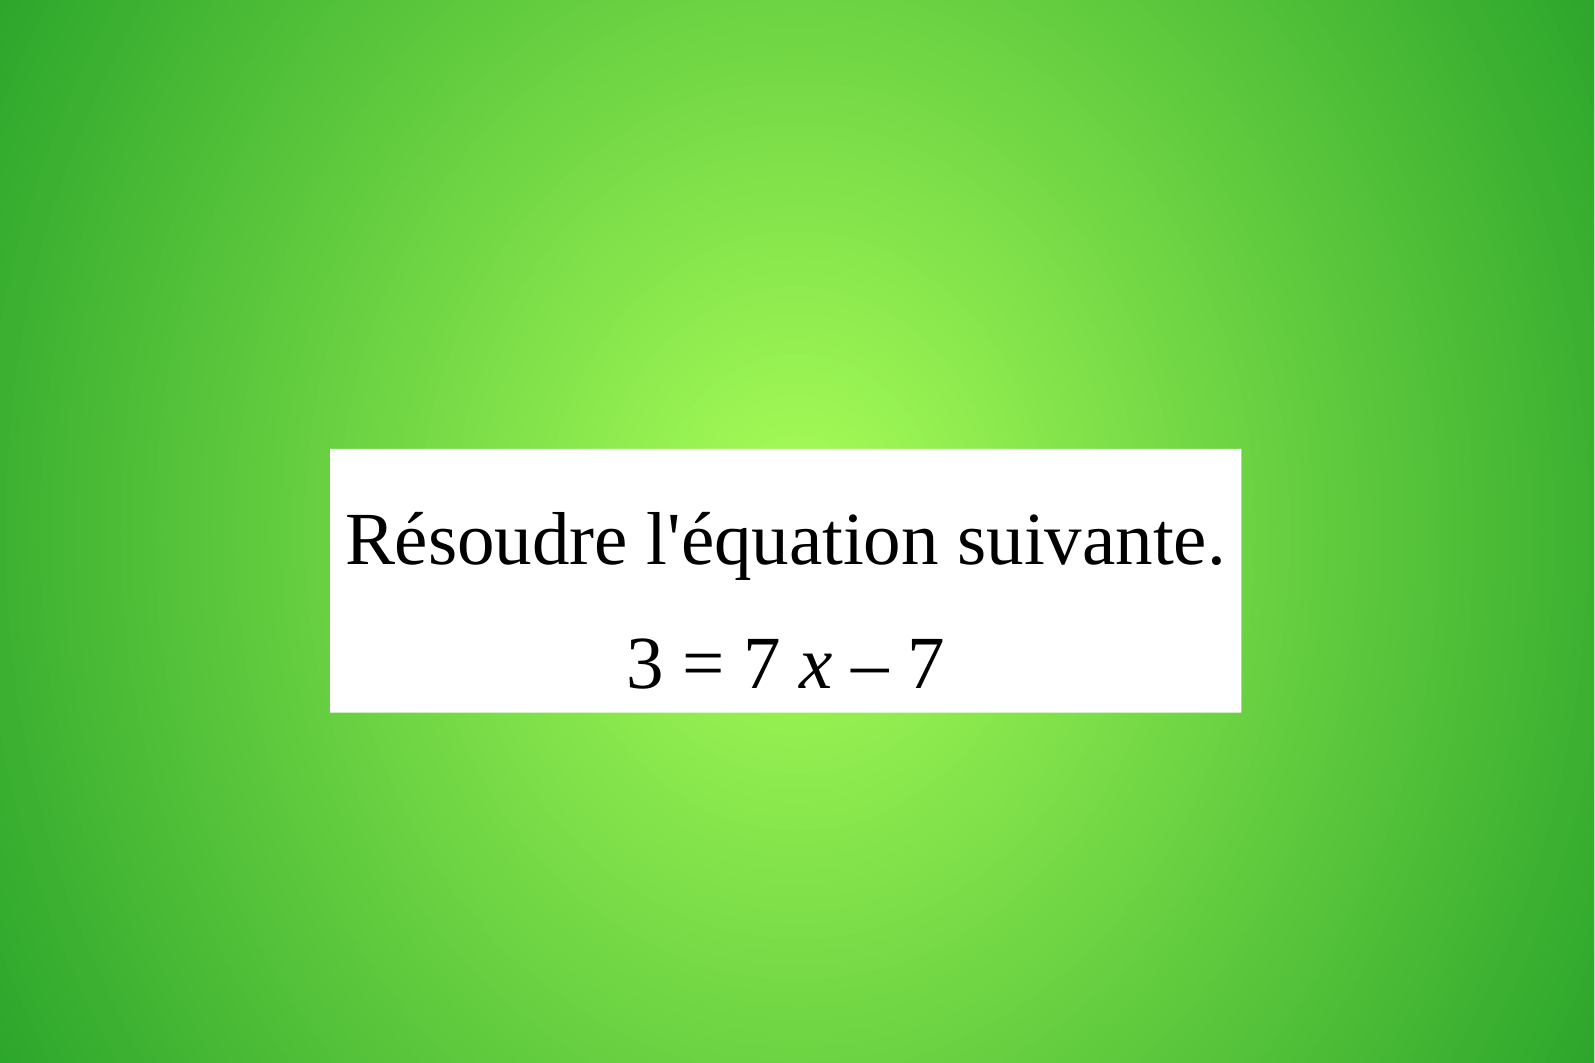

Résoudre l'équation suivante.
3 = 7 x – 7